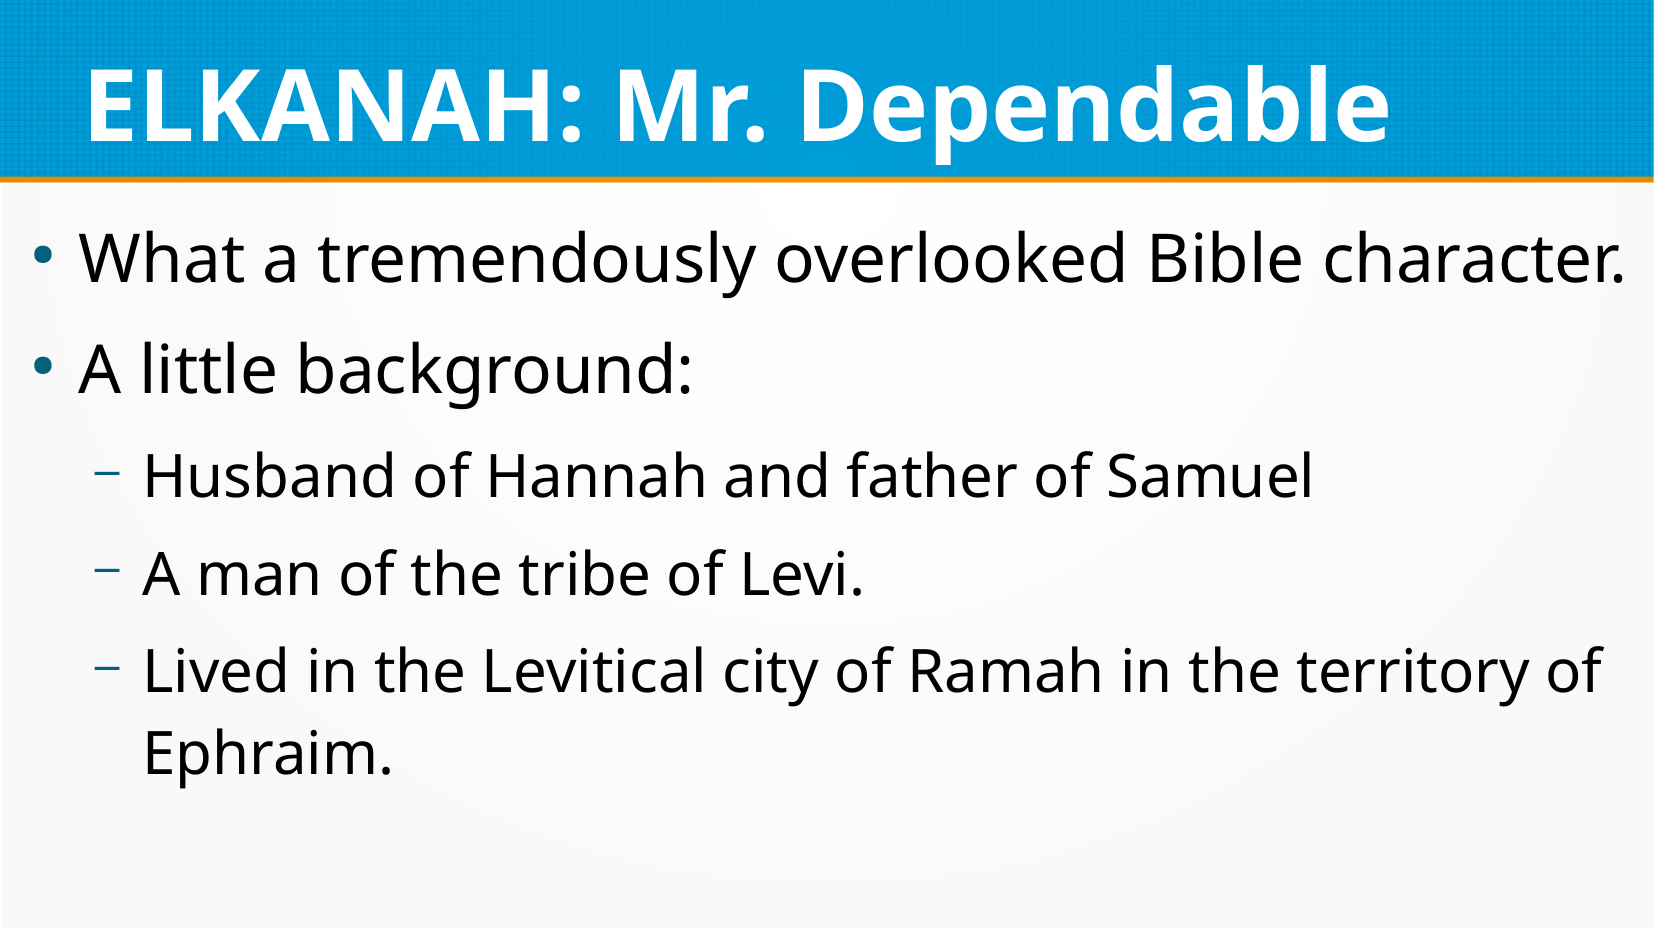

# ELKANAH: Mr. Dependable
What a tremendously overlooked Bible character.
A little background:
Husband of Hannah and father of Samuel
A man of the tribe of Levi.
Lived in the Levitical city of Ramah in the territory of Ephraim.